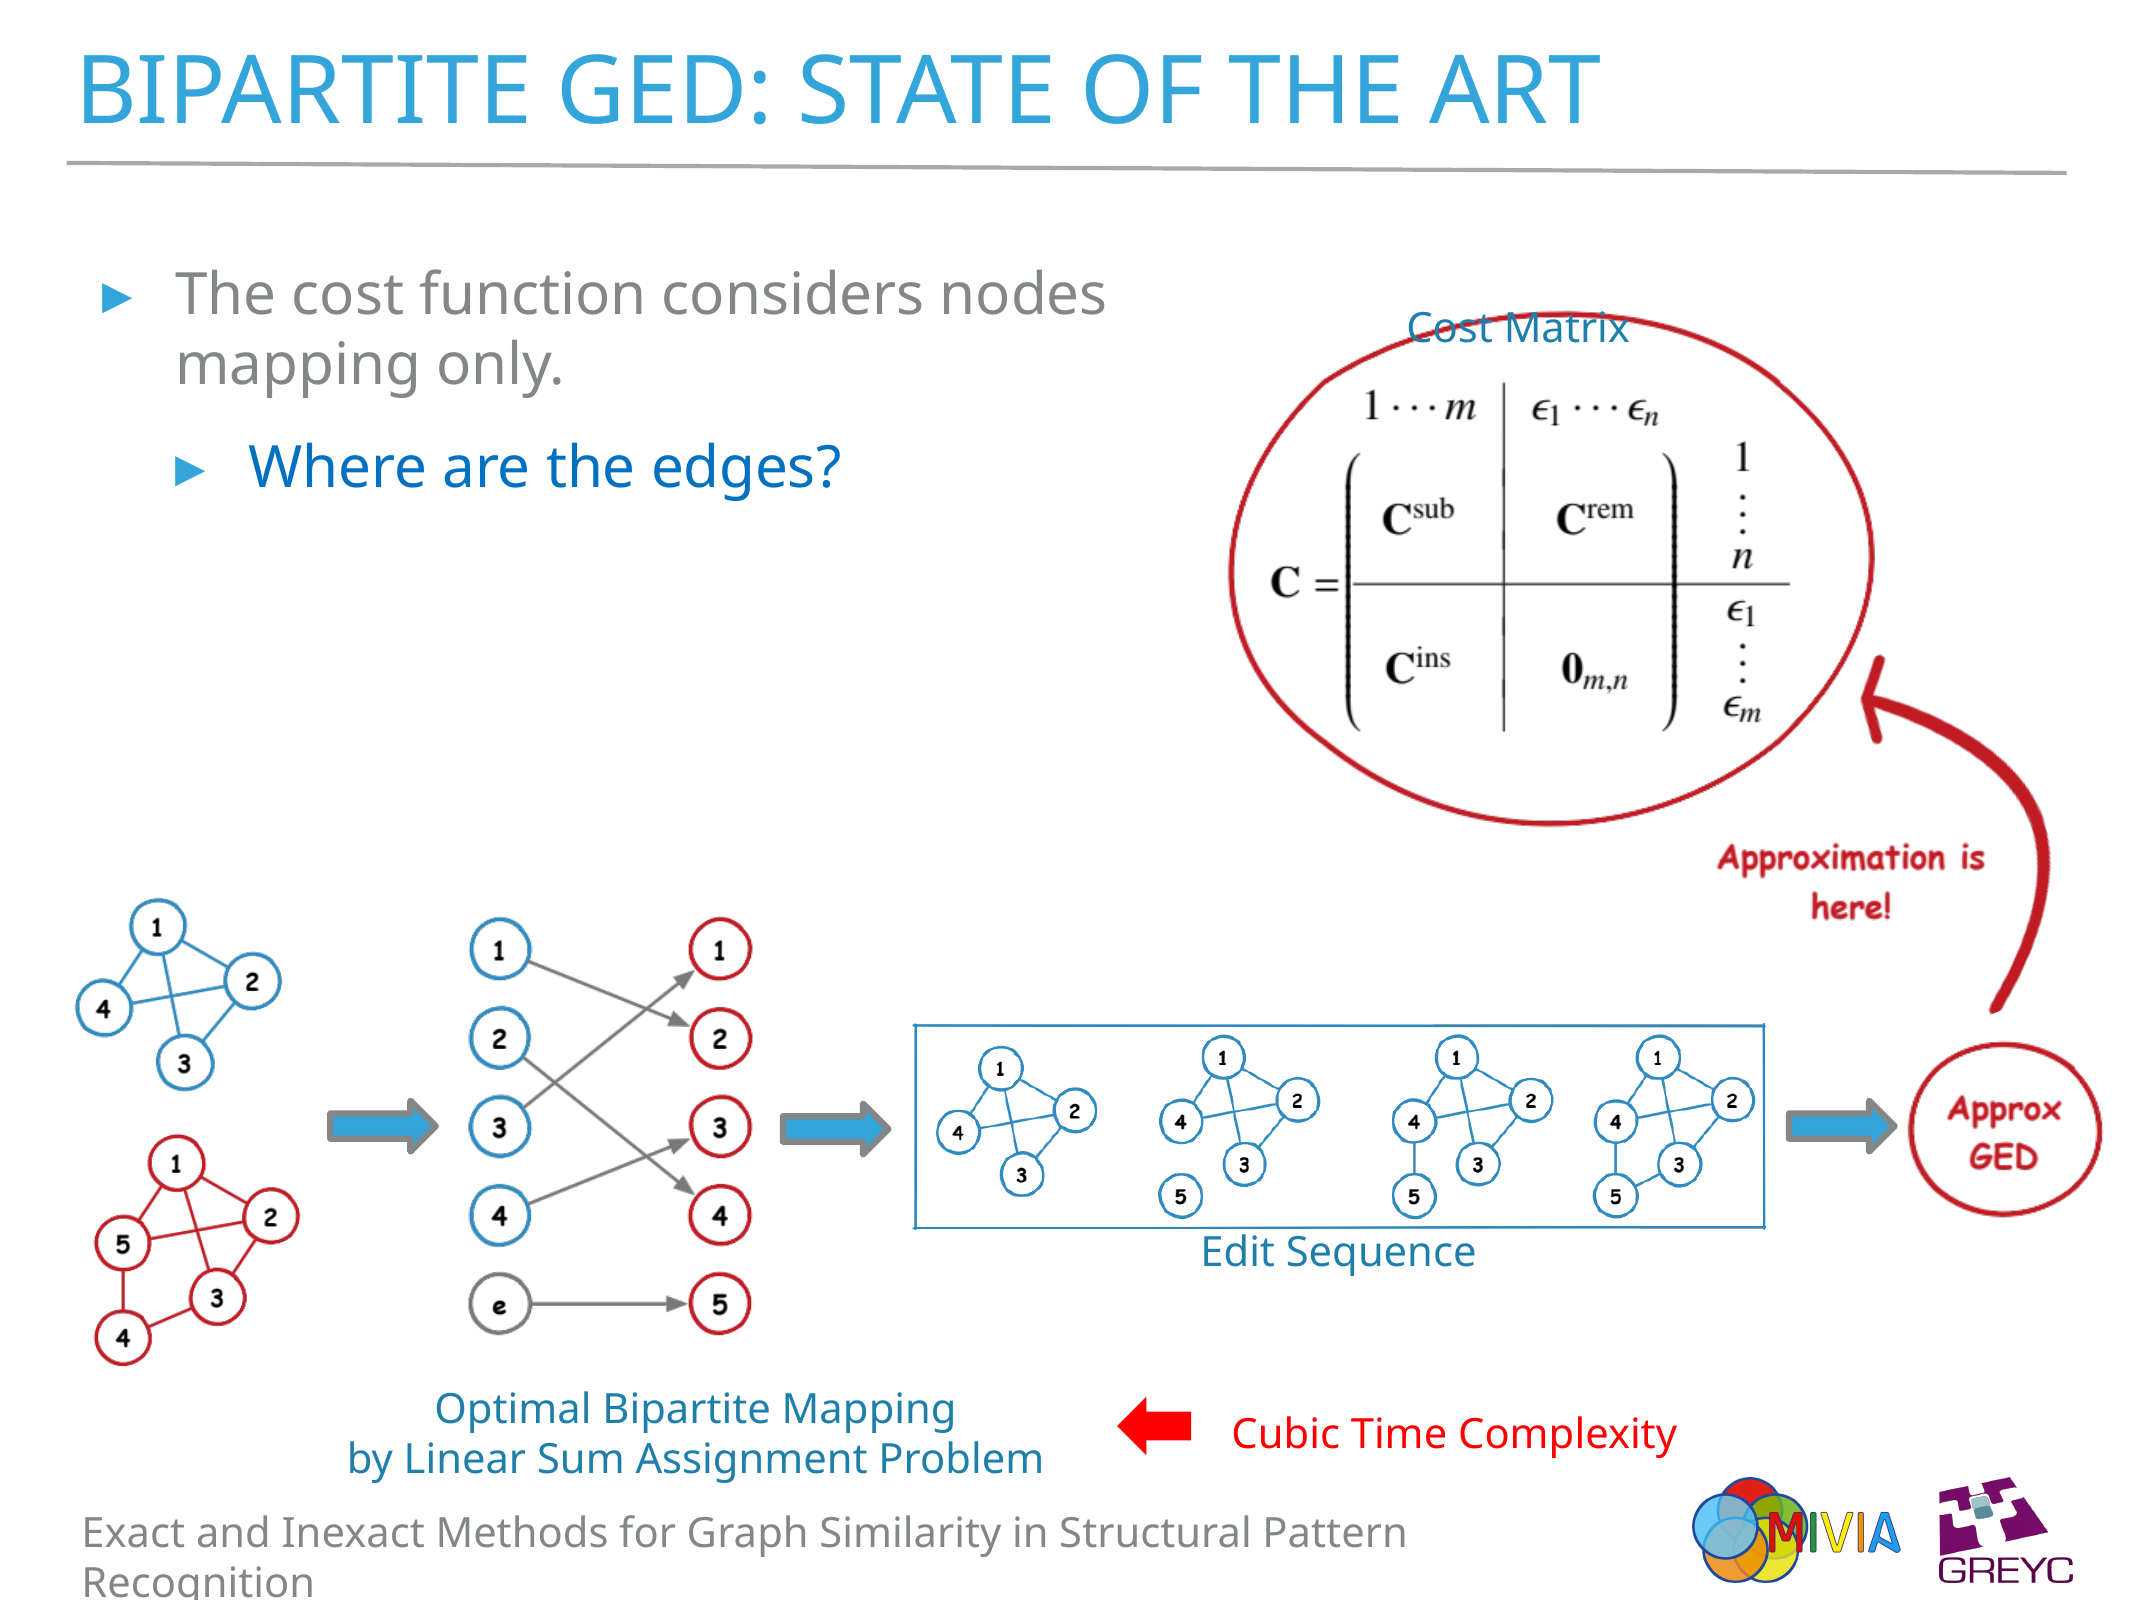

BIPARTITE GED: STATE OF THE ART
# The cost function considers nodes mapping only.
Where are the edges?
Cost Matrix
Edit Sequence
Optimal Bipartite Mapping
by Linear Sum Assignment Problem
Cubic Time Complexity